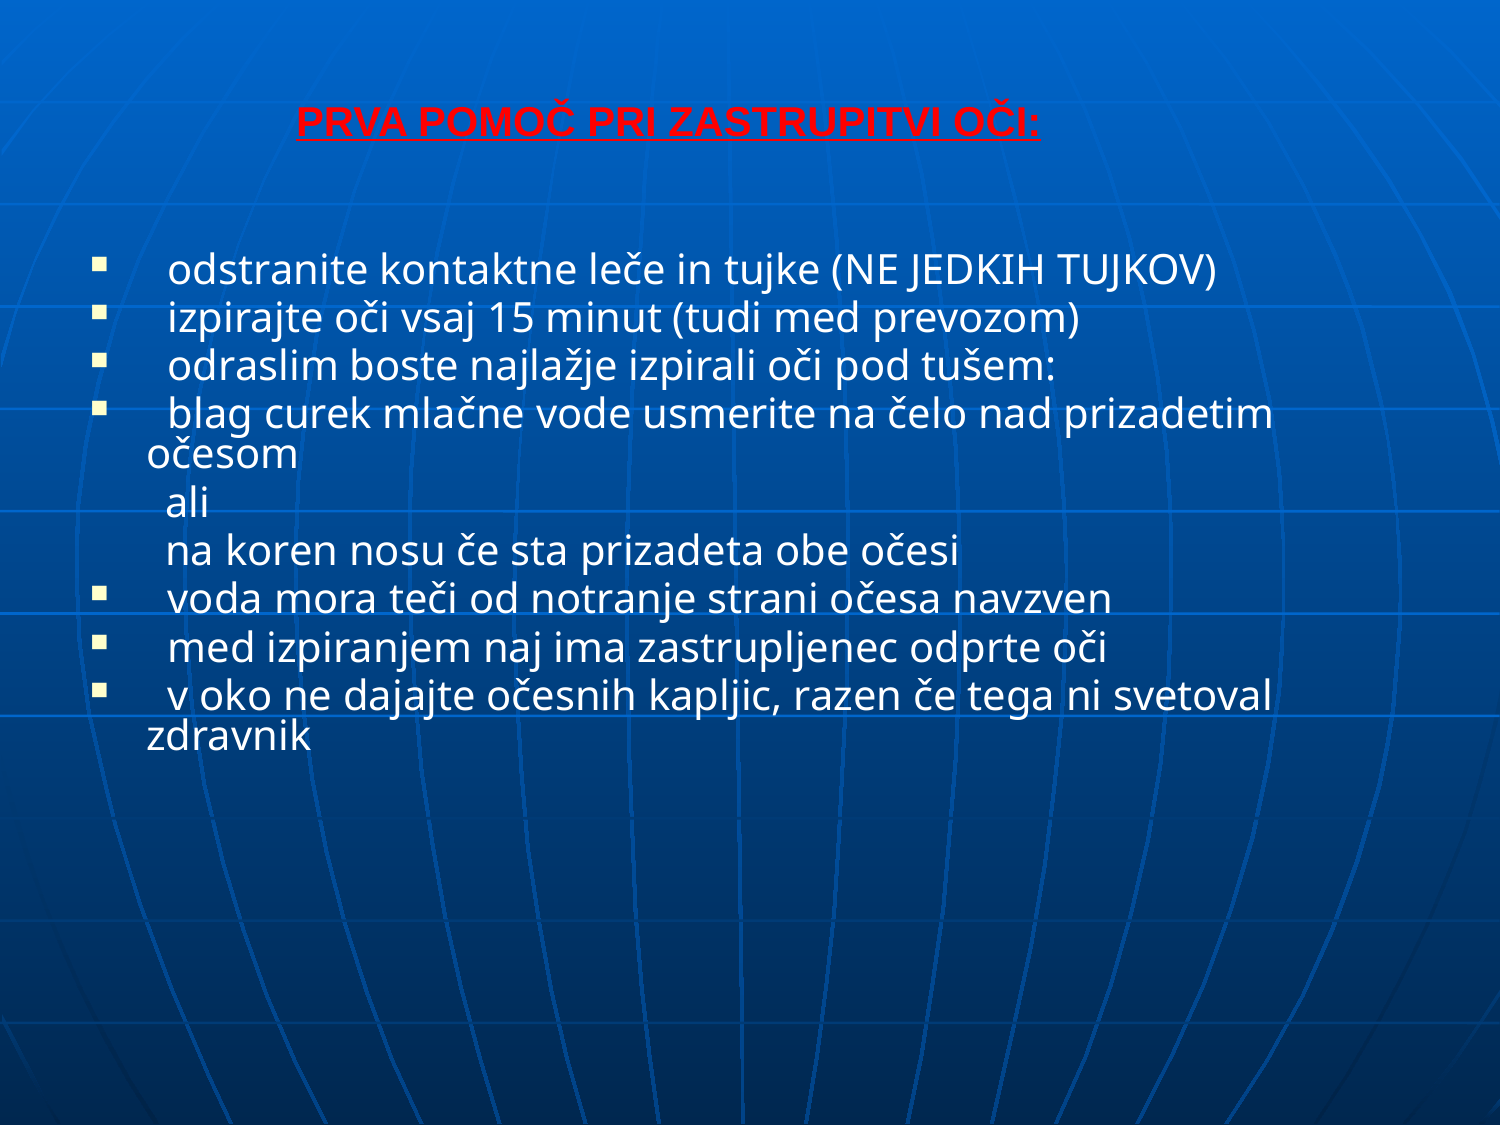

# PRVA POMOČ PRI ZASTRUPITVI OČI:
  odstranite kontaktne leče in tujke (NE JEDKIH TUJKOV)
  izpirajte oči vsaj 15 minut (tudi med prevozom)
  odraslim boste najlažje izpirali oči pod tušem:
 blag curek mlačne vode usmerite na čelo nad prizadetim očesom
 ali
 na koren nosu če sta prizadeta obe očesi
  voda mora teči od notranje strani očesa navzven
  med izpiranjem naj ima zastrupljenec odprte oči
  v oko ne dajajte očesnih kapljic, razen če tega ni svetoval zdravnik